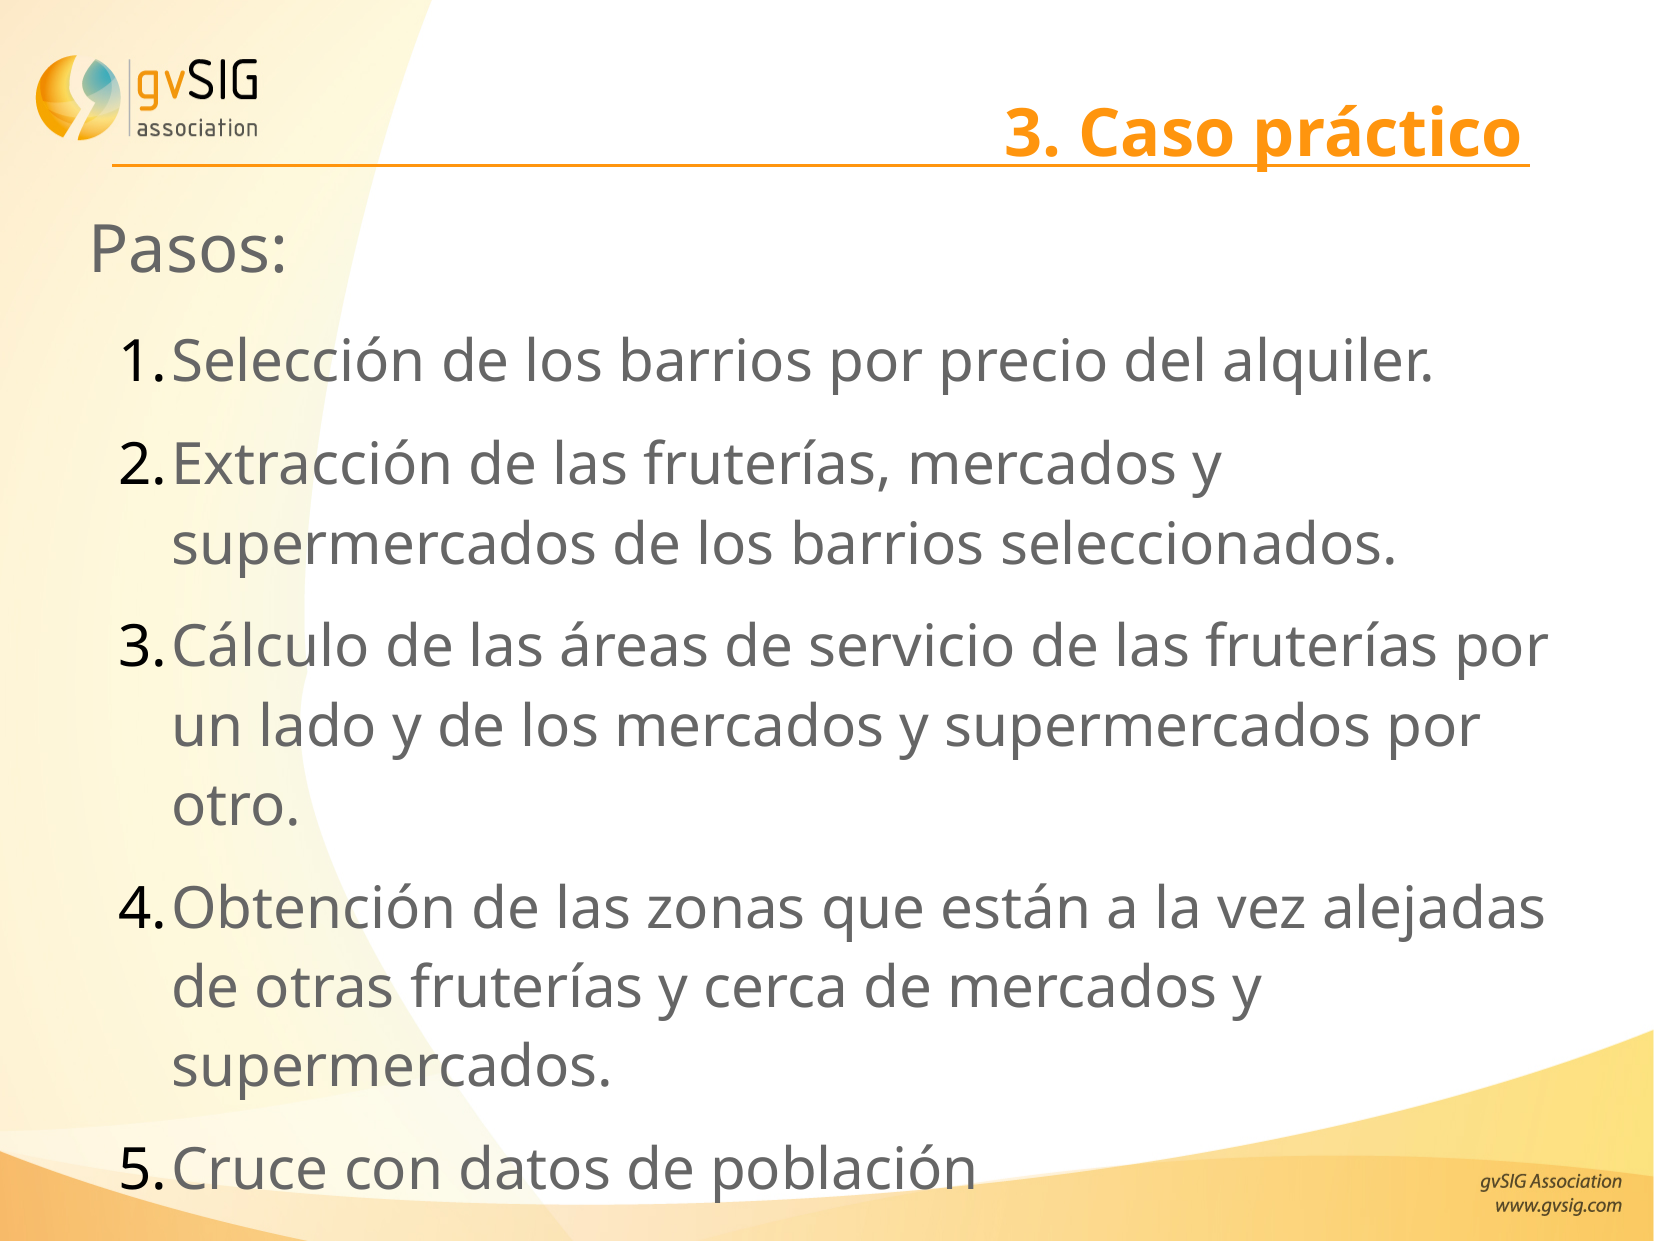

3. Caso práctico
Pasos:
# Selección de los barrios por precio del alquiler.
Extracción de las fruterías, mercados y supermercados de los barrios seleccionados.
Cálculo de las áreas de servicio de las fruterías por un lado y de los mercados y supermercados por otro.
Obtención de las zonas que están a la vez alejadas de otras fruterías y cerca de mercados y supermercados.
Cruce con datos de población